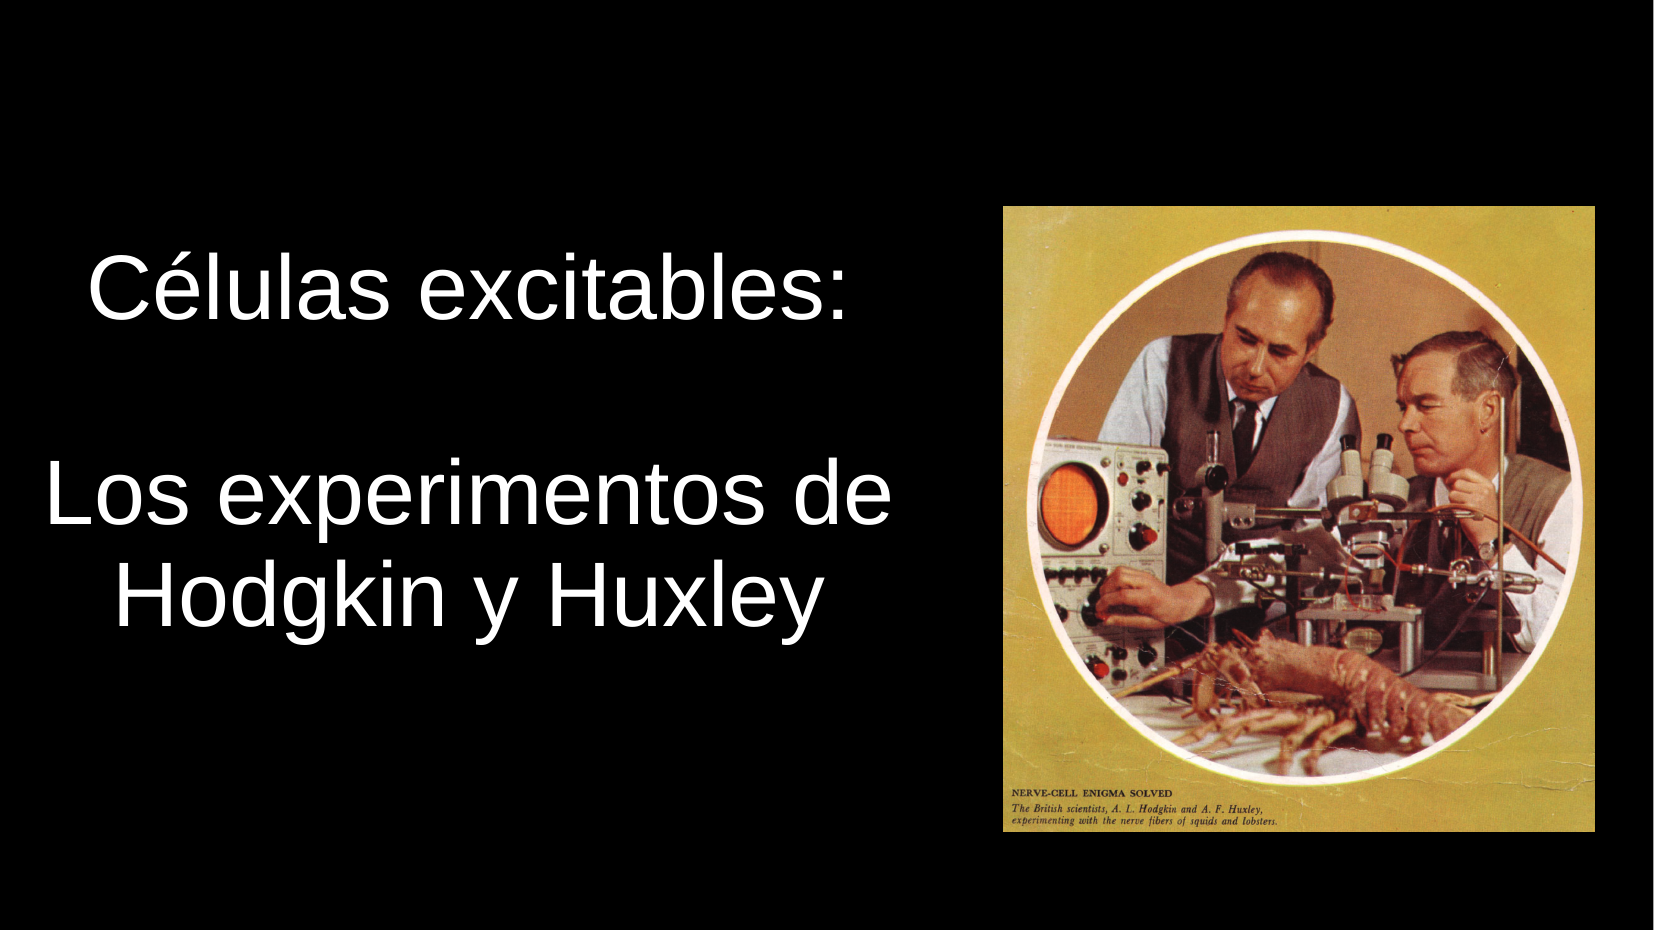

# Células excitables: Los experimentos de Hodgkin y Huxley